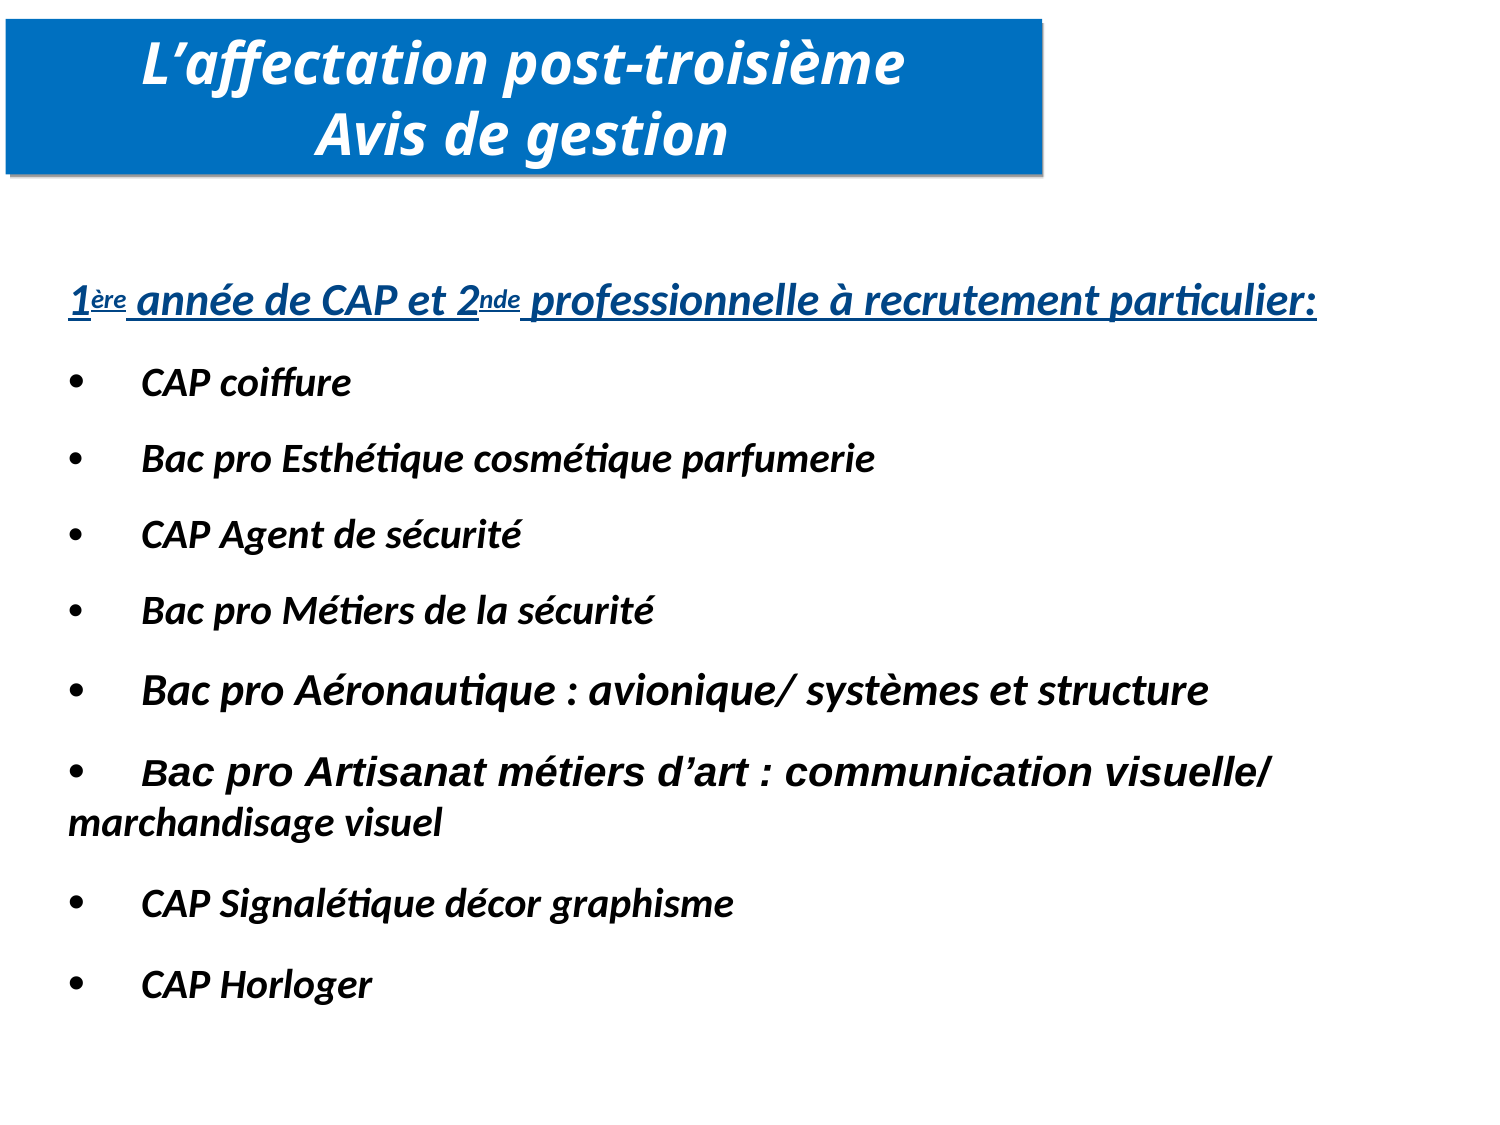

L’affectation post-troisième
Avis de gestion
1ère année de CAP et 2nde professionnelle à recrutement particulier:
•	CAP coiffure
•	Bac pro Esthétique cosmétique parfumerie
•	CAP Agent de sécurité
•	Bac pro Métiers de la sécurité
•	Bac pro Aéronautique : avionique/ systèmes et structure
•	Bac pro Artisanat métiers d’art : communication visuelle/ 		 marchandisage visuel
•	CAP Signalétique décor graphisme
•	CAP Horloger